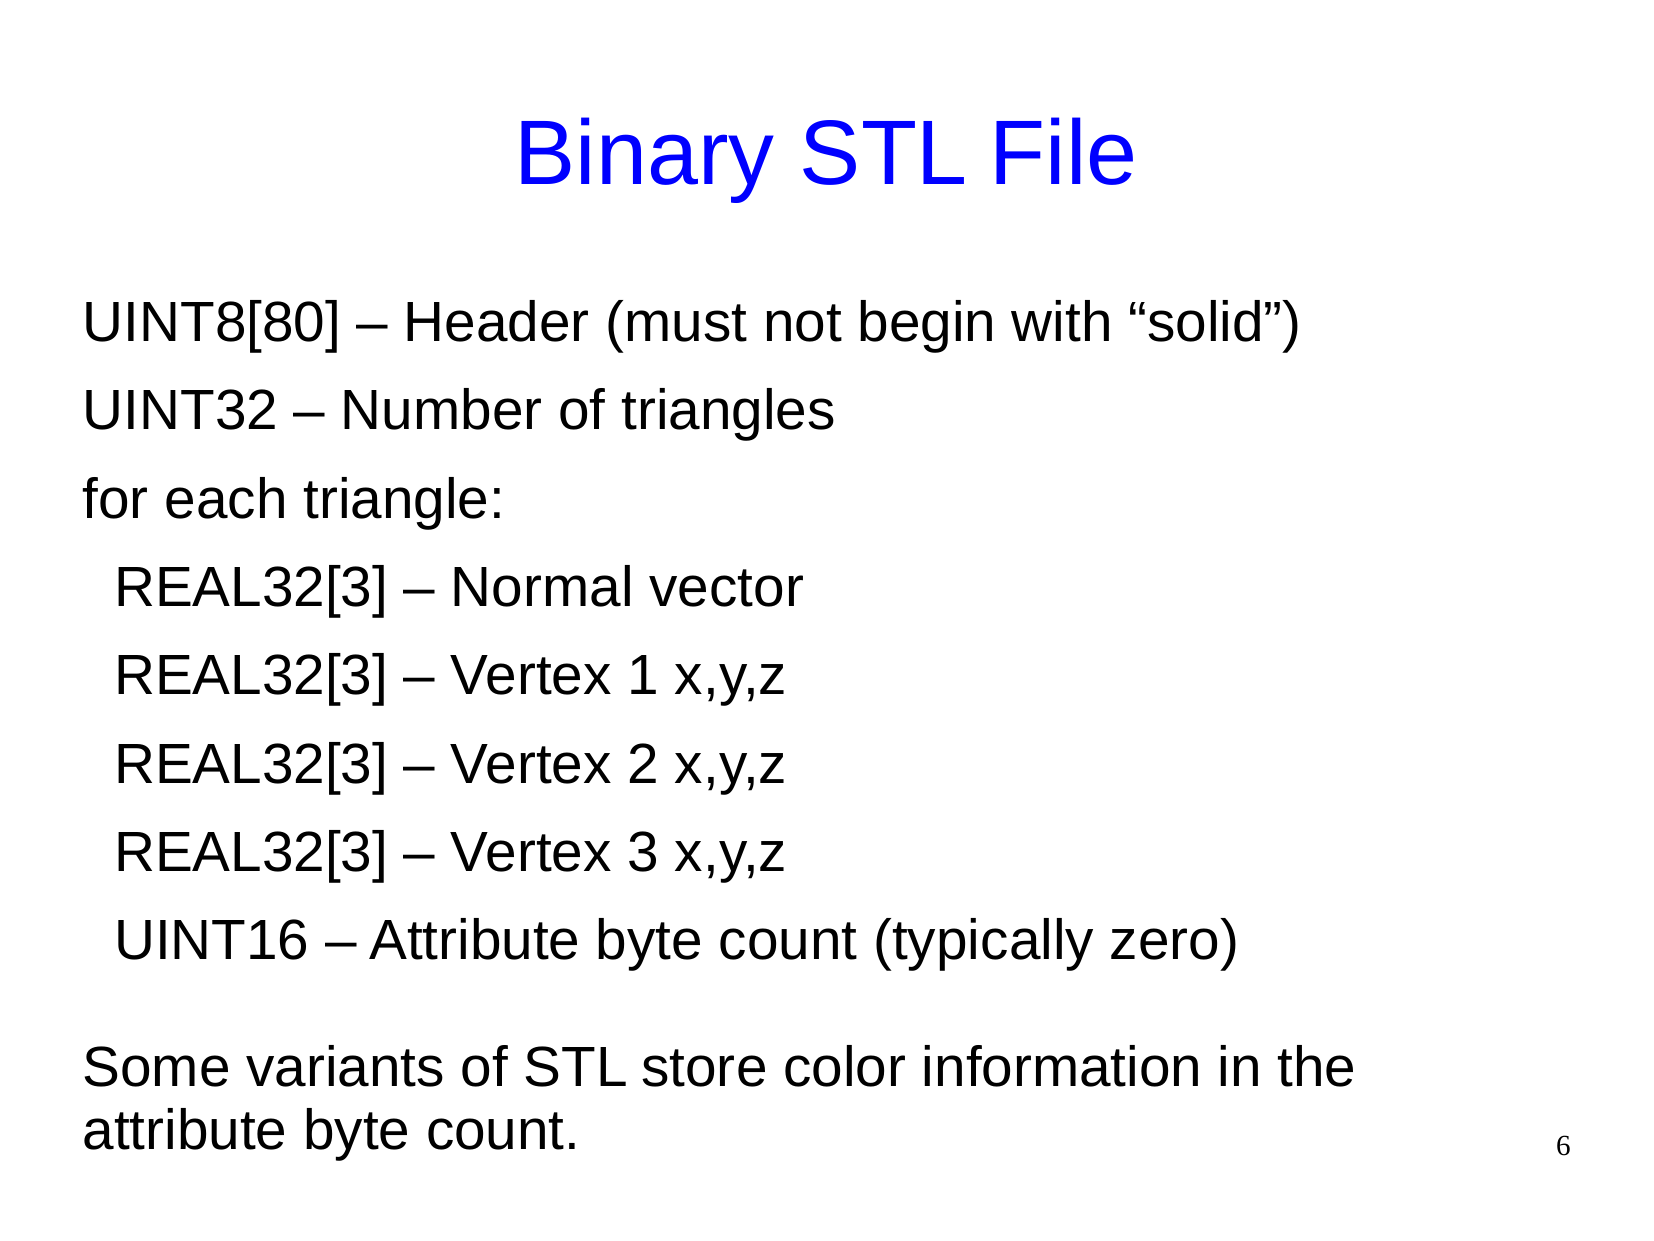

# Binary STL File
UINT8[80] – Header (must not begin with “solid”)
UINT32 – Number of triangles
for each triangle:
 REAL32[3] – Normal vector
 REAL32[3] – Vertex 1 x,y,z
 REAL32[3] – Vertex 2 x,y,z
 REAL32[3] – Vertex 3 x,y,z
 UINT16 – Attribute byte count (typically zero)
Some variants of STL store color information in the attribute byte count.
6